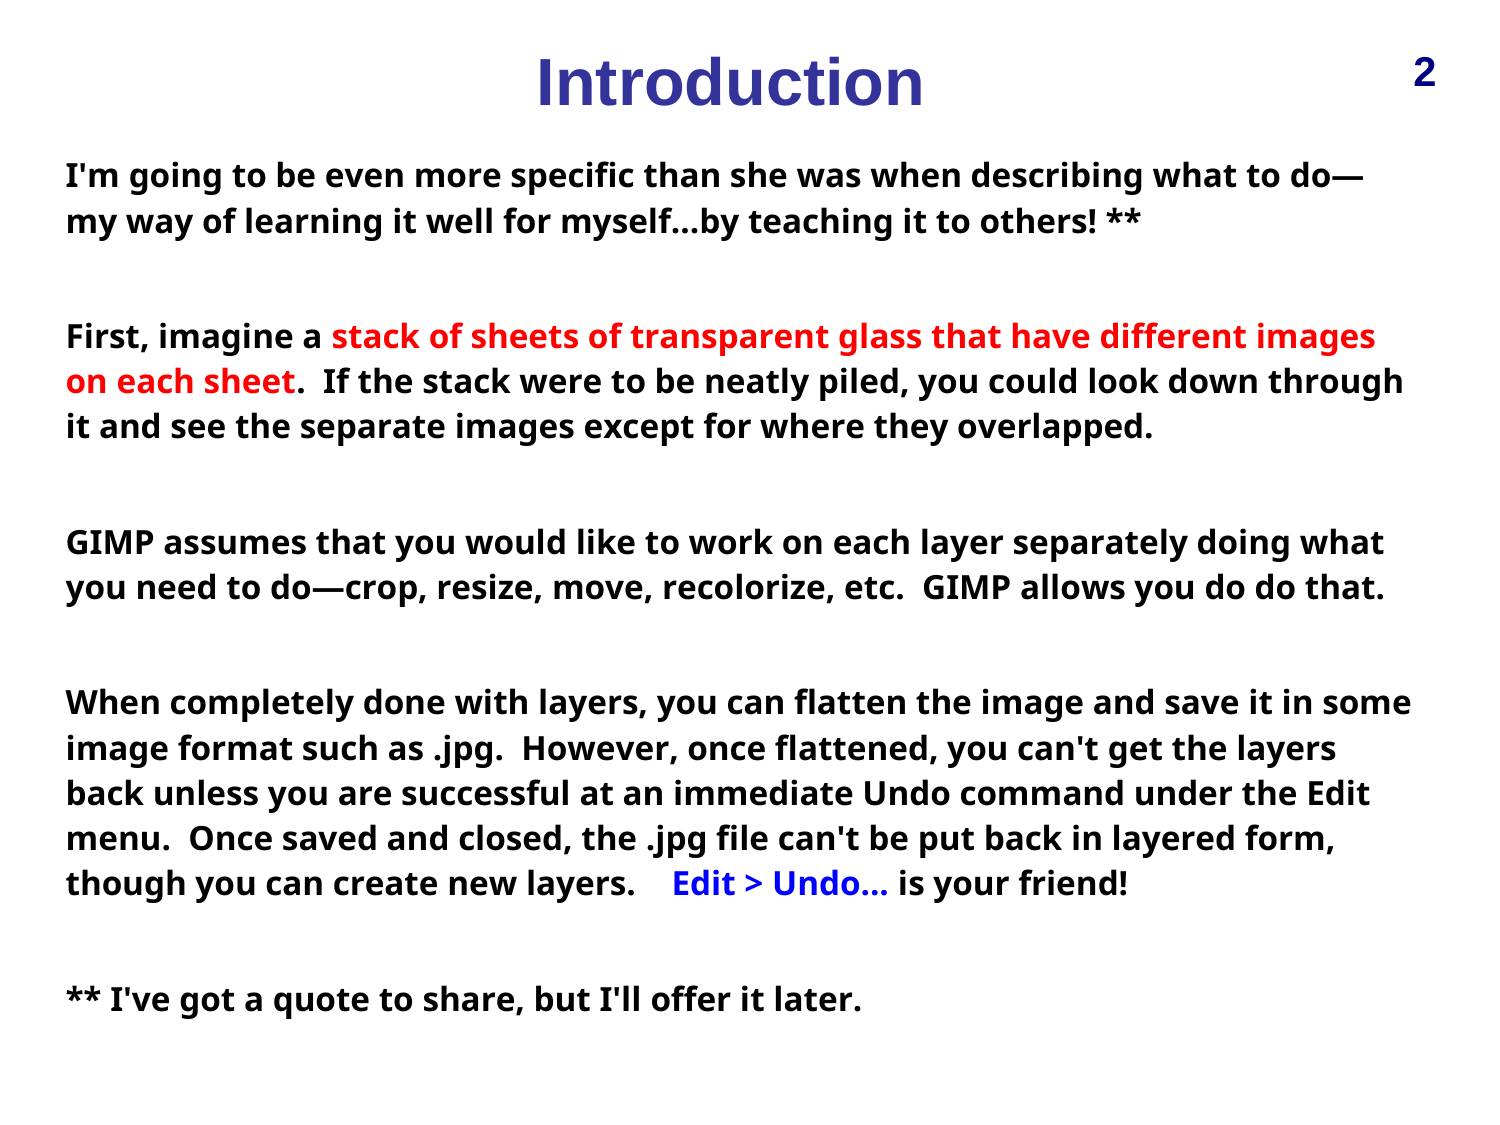

2
# Introduction
I'm going to be even more specific than she was when describing what to do—my way of learning it well for myself...by teaching it to others! **
First, imagine a stack of sheets of transparent glass that have different images on each sheet. If the stack were to be neatly piled, you could look down through it and see the separate images except for where they overlapped.
GIMP assumes that you would like to work on each layer separately doing what you need to do—crop, resize, move, recolorize, etc. GIMP allows you do do that.
When completely done with layers, you can flatten the image and save it in some image format such as .jpg. However, once flattened, you can't get the layers back unless you are successful at an immediate Undo command under the Edit menu. Once saved and closed, the .jpg file can't be put back in layered form, though you can create new layers. Edit > Undo... is your friend!
** I've got a quote to share, but I'll offer it later.